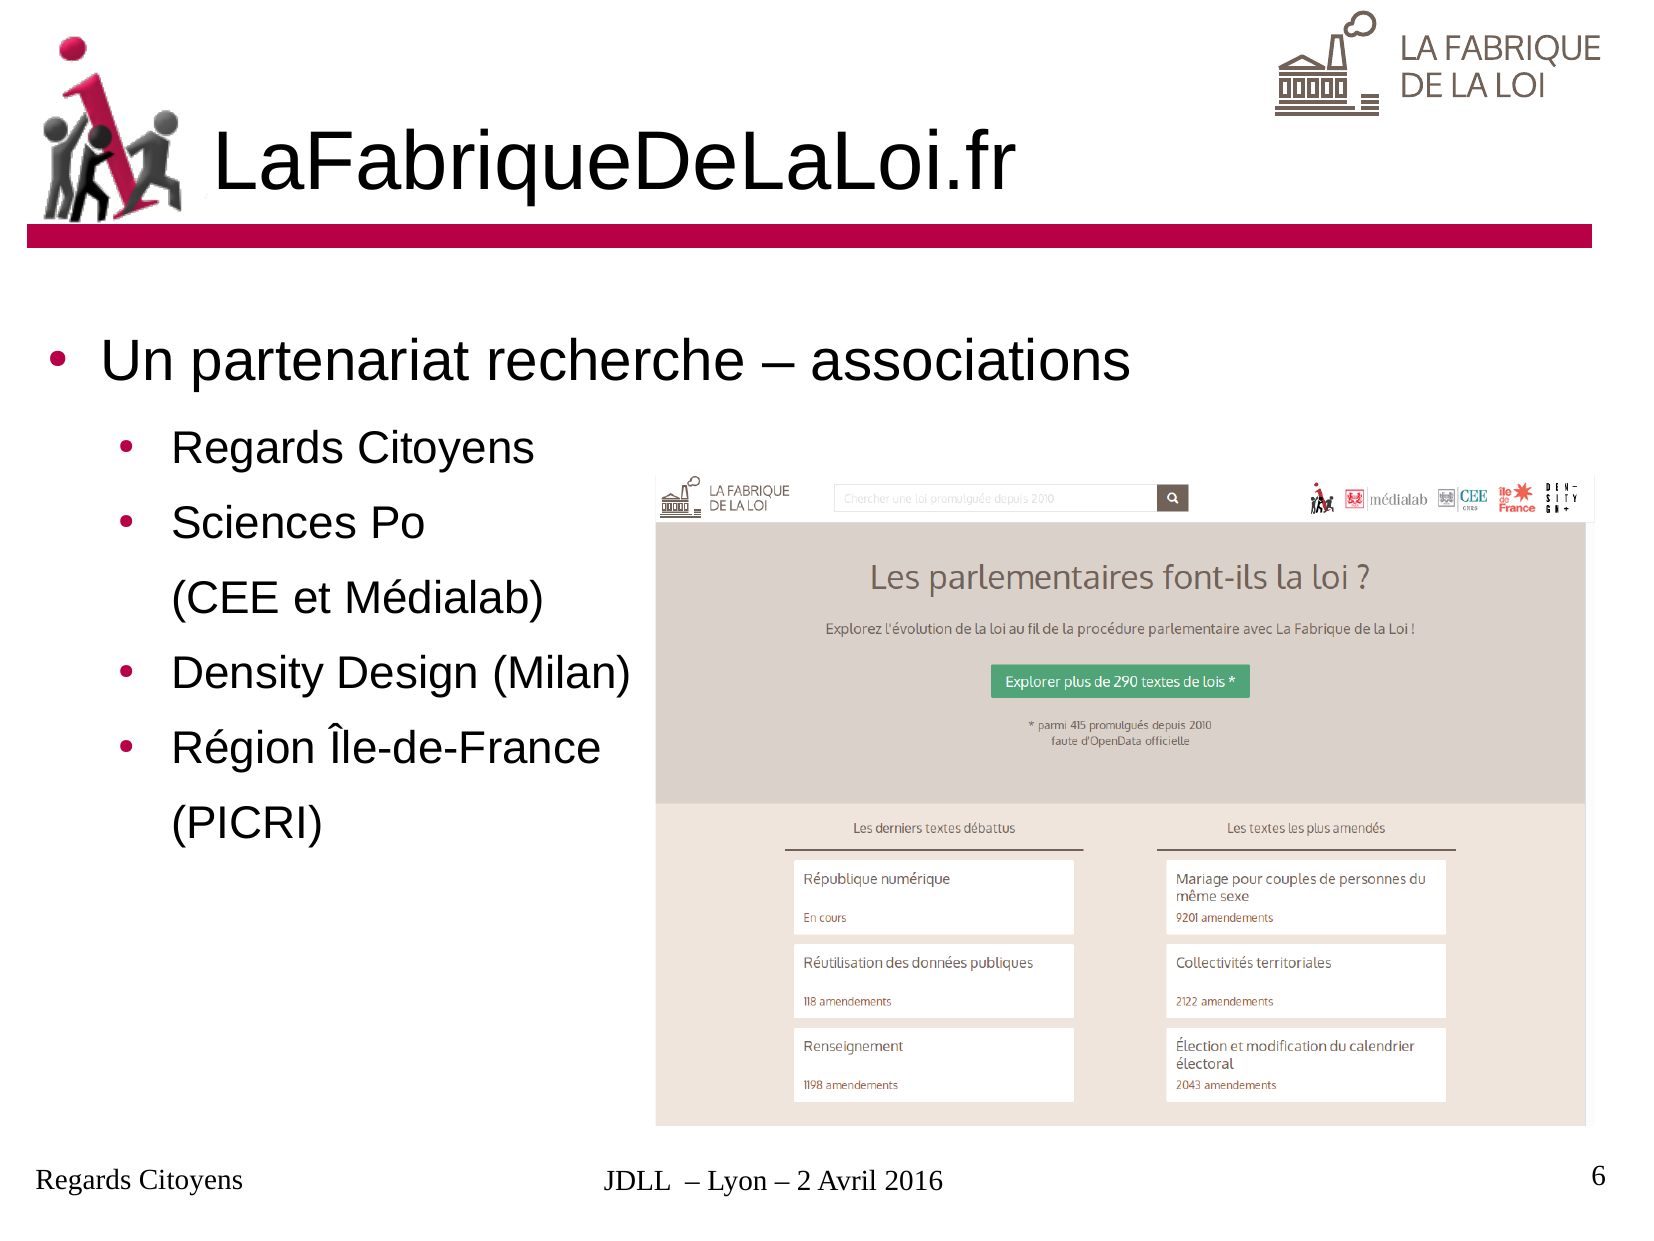

# LaFabriqueDeLaLoi.fr
Un partenariat recherche – associations
Regards Citoyens
Sciences Po
(CEE et Médialab)
Density Design (Milan)
Région Île-de-France
(PICRI)
6